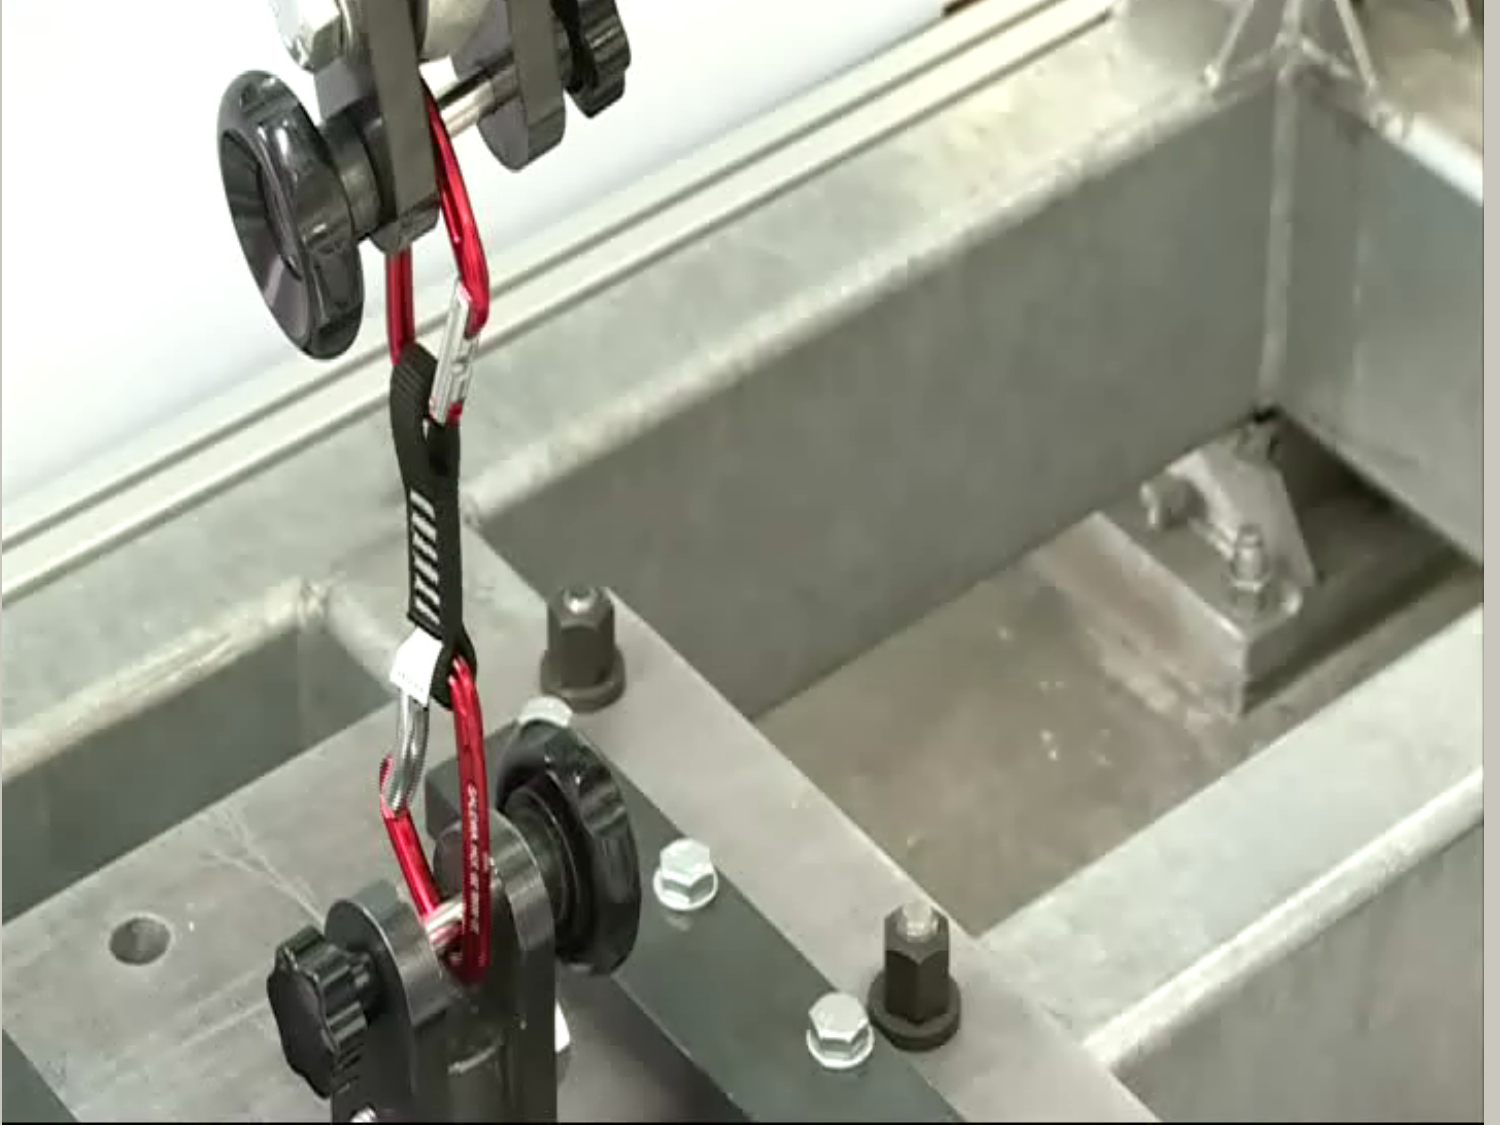

Bilancio 2013 – COSTI – Costi per Servizi